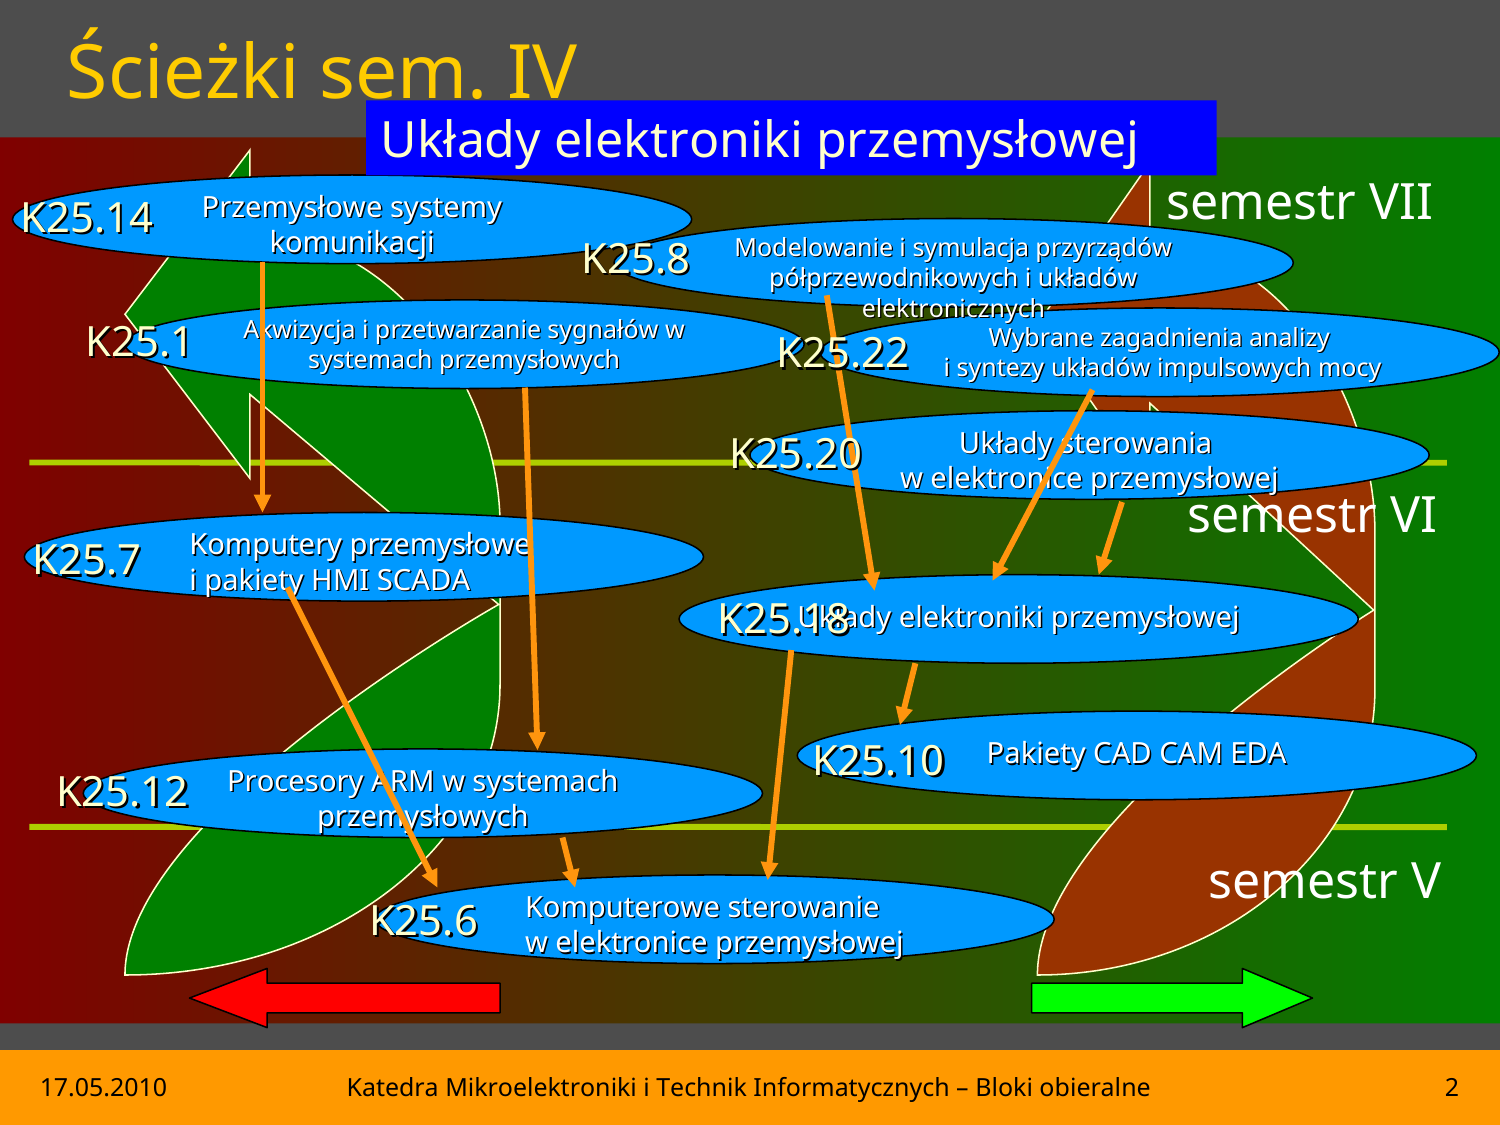

# Ścieżki sem. IV
Układy elektroniki przemysłowej
semestr VII
Przemysłowe systemy komunikacji
K25.14
Modelowanie i symulacja przyrządów półprzewodnikowych i układów elektronicznych
K25.8
Akwizycja i przetwarzanie sygnałów w systemach przemysłowych
K25.1
Wybrane zagadnienia analizy
 i syntezy układów impulsowych mocy
K25.22
Układy sterowania
w elektronice przemysłowej
K25.20
semestr VI
Komputery przemysłowe
i pakiety HMI SCADA
K25.7
Układy elektroniki przemysłowej
K25.18
Pakiety CAD CAM EDA
K25.10
Procesory ARM w systemach przemysłowych
K25.12
semestr V
Komputerowe sterowanie
w elektronice przemysłowej
K25.6
17.05.2010
Katedra Mikroelektroniki i Technik Informatycznych – Bloki obieralne
2